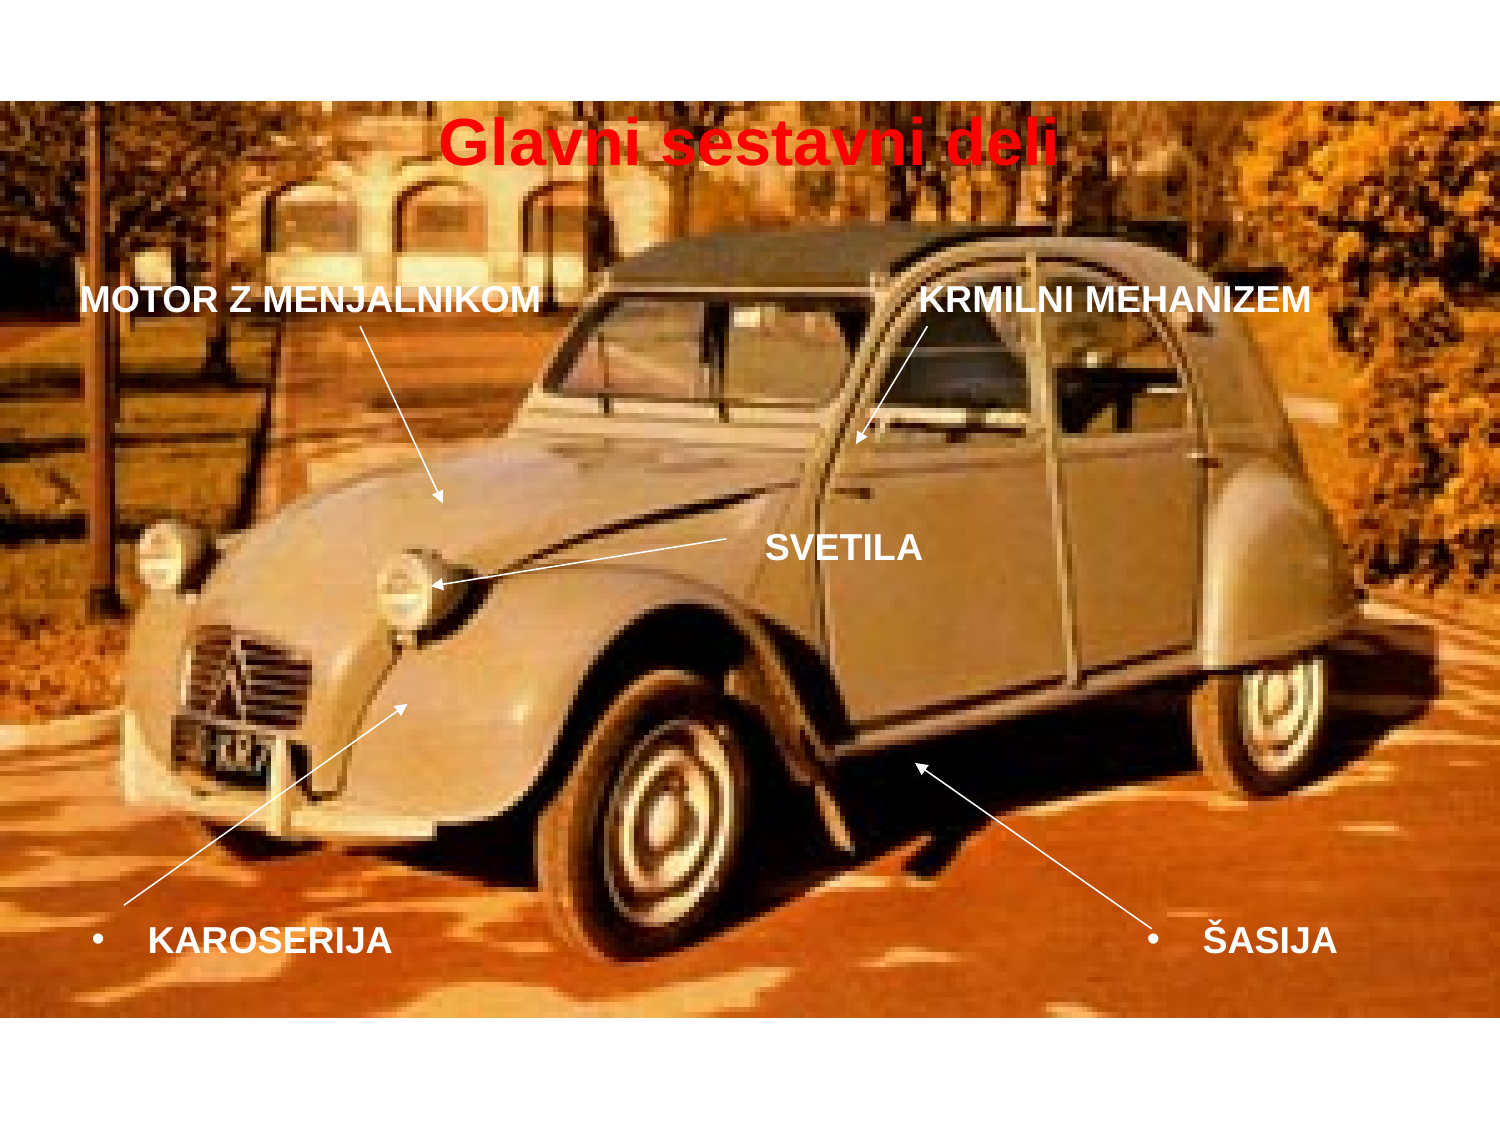

# Glavni sestavni deli
MOTOR Z MENJALNIKOM
KRMILNI MEHANIZEM
SVETILA
KAROSERIJA
ŠASIJA